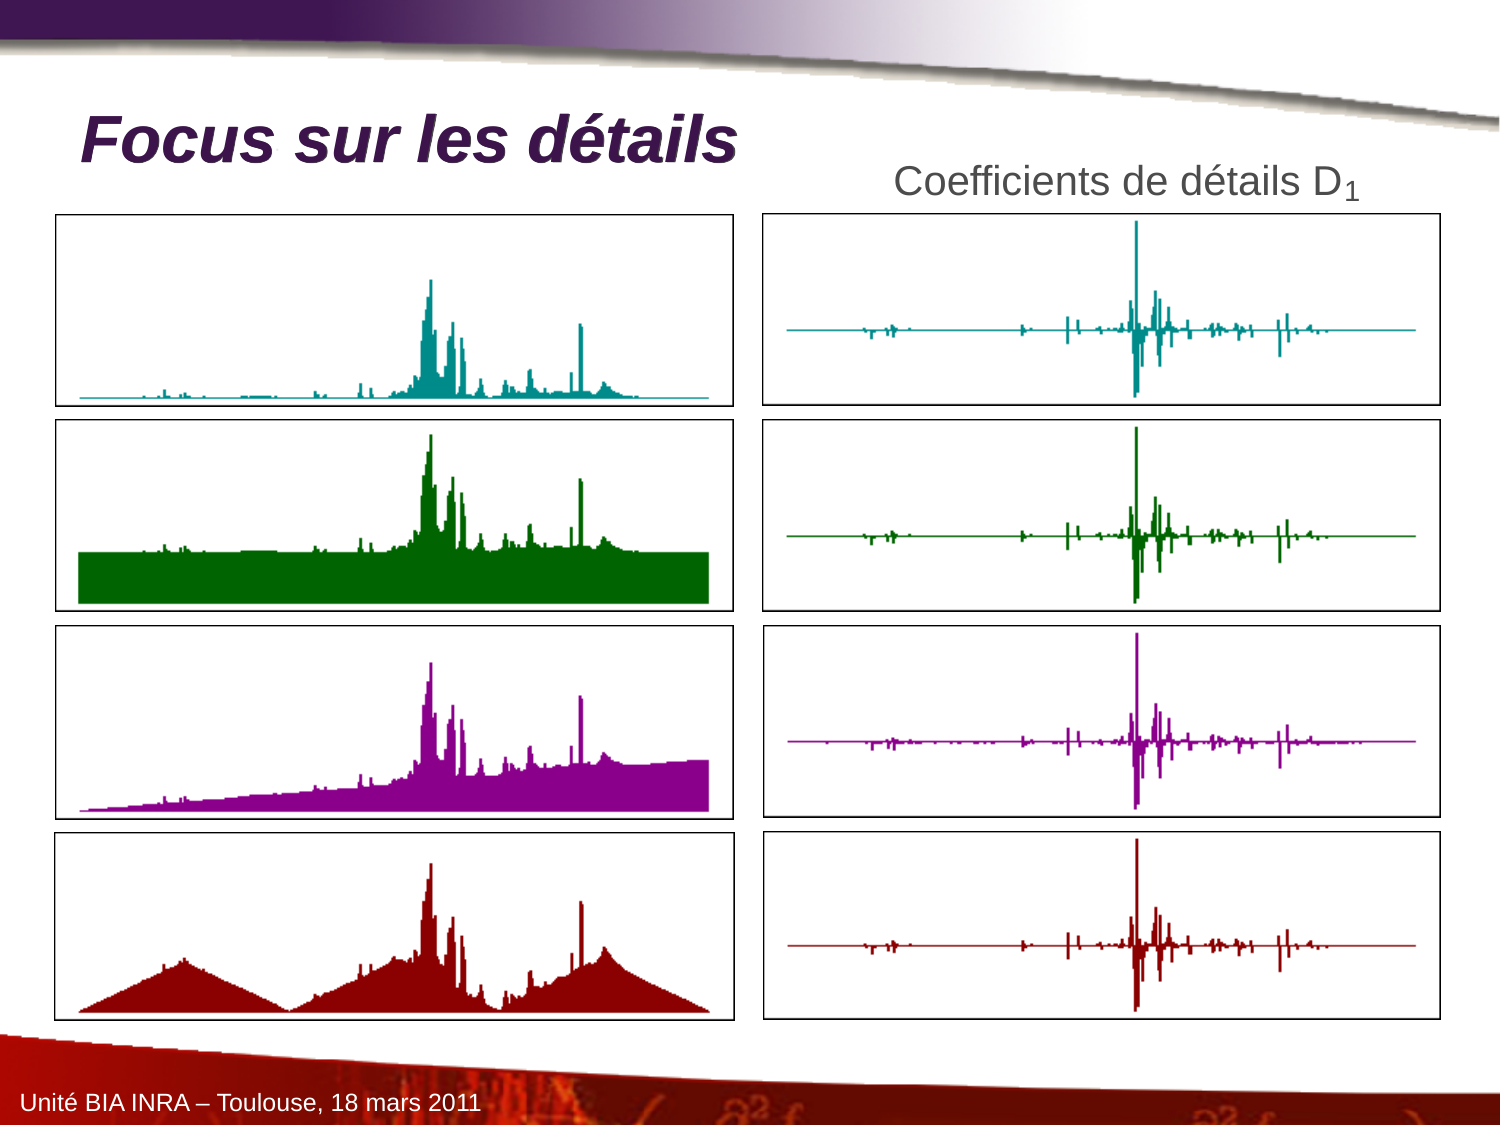

# Focus sur les détails
Coefficients de détails D
1